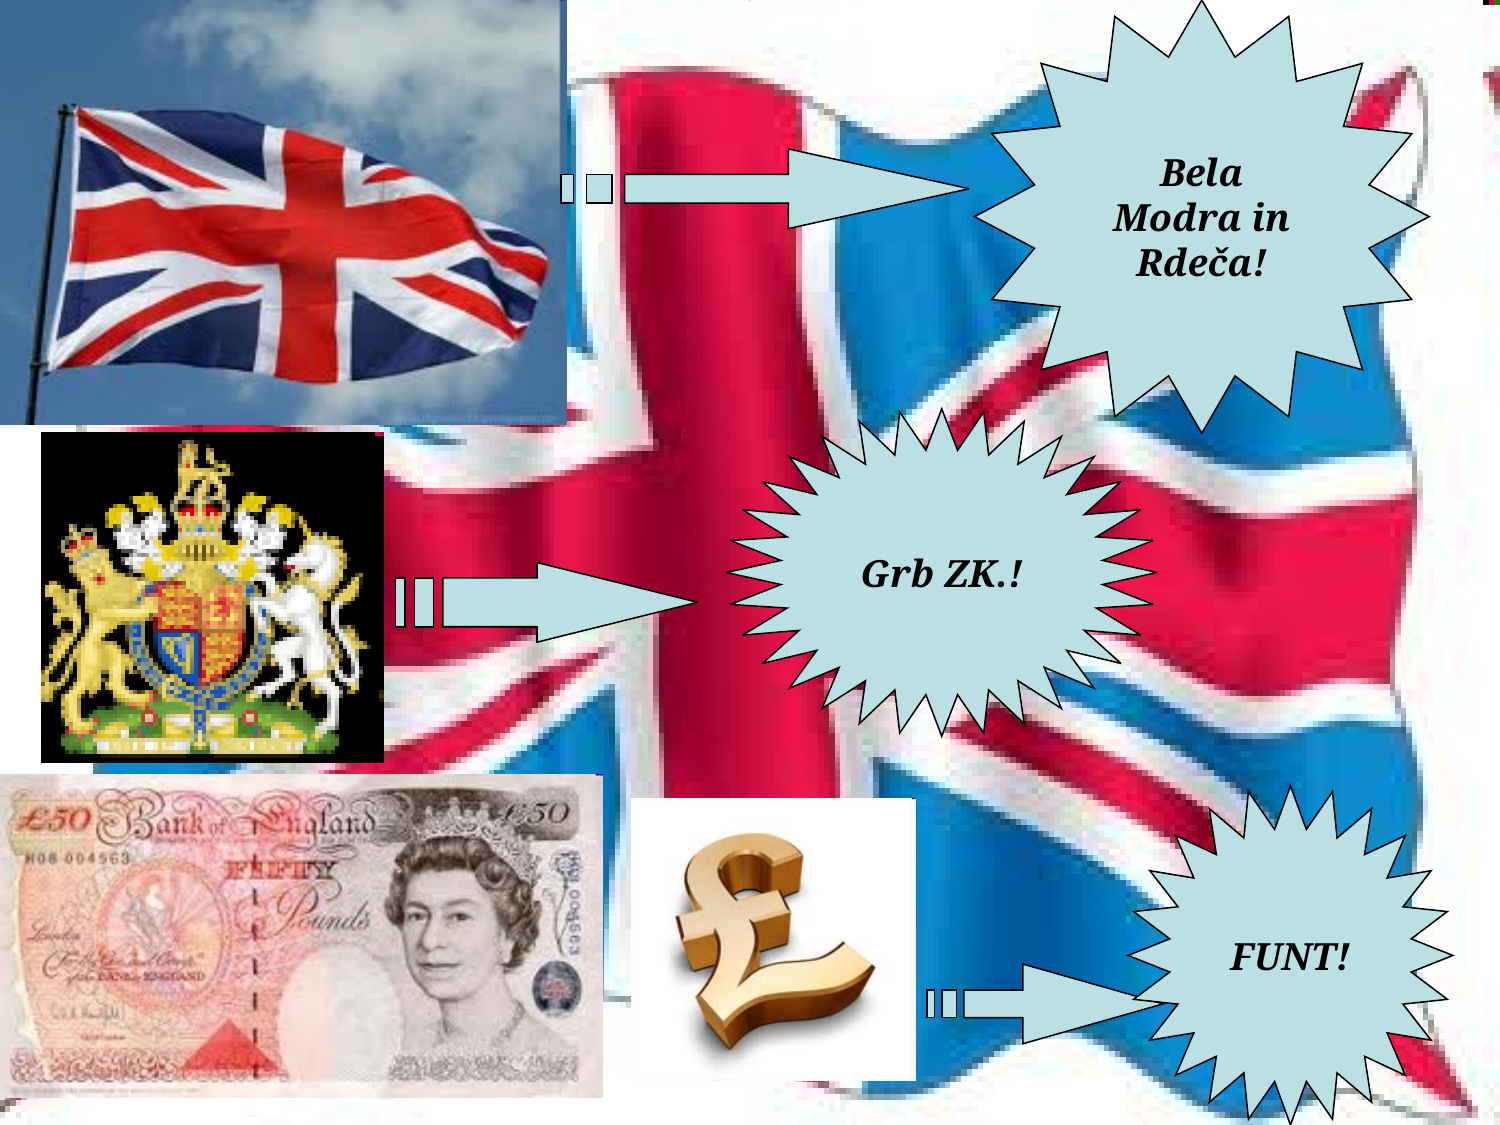

Bela
Modra in
Rdeča!
Grb ZK.!
FUNT!